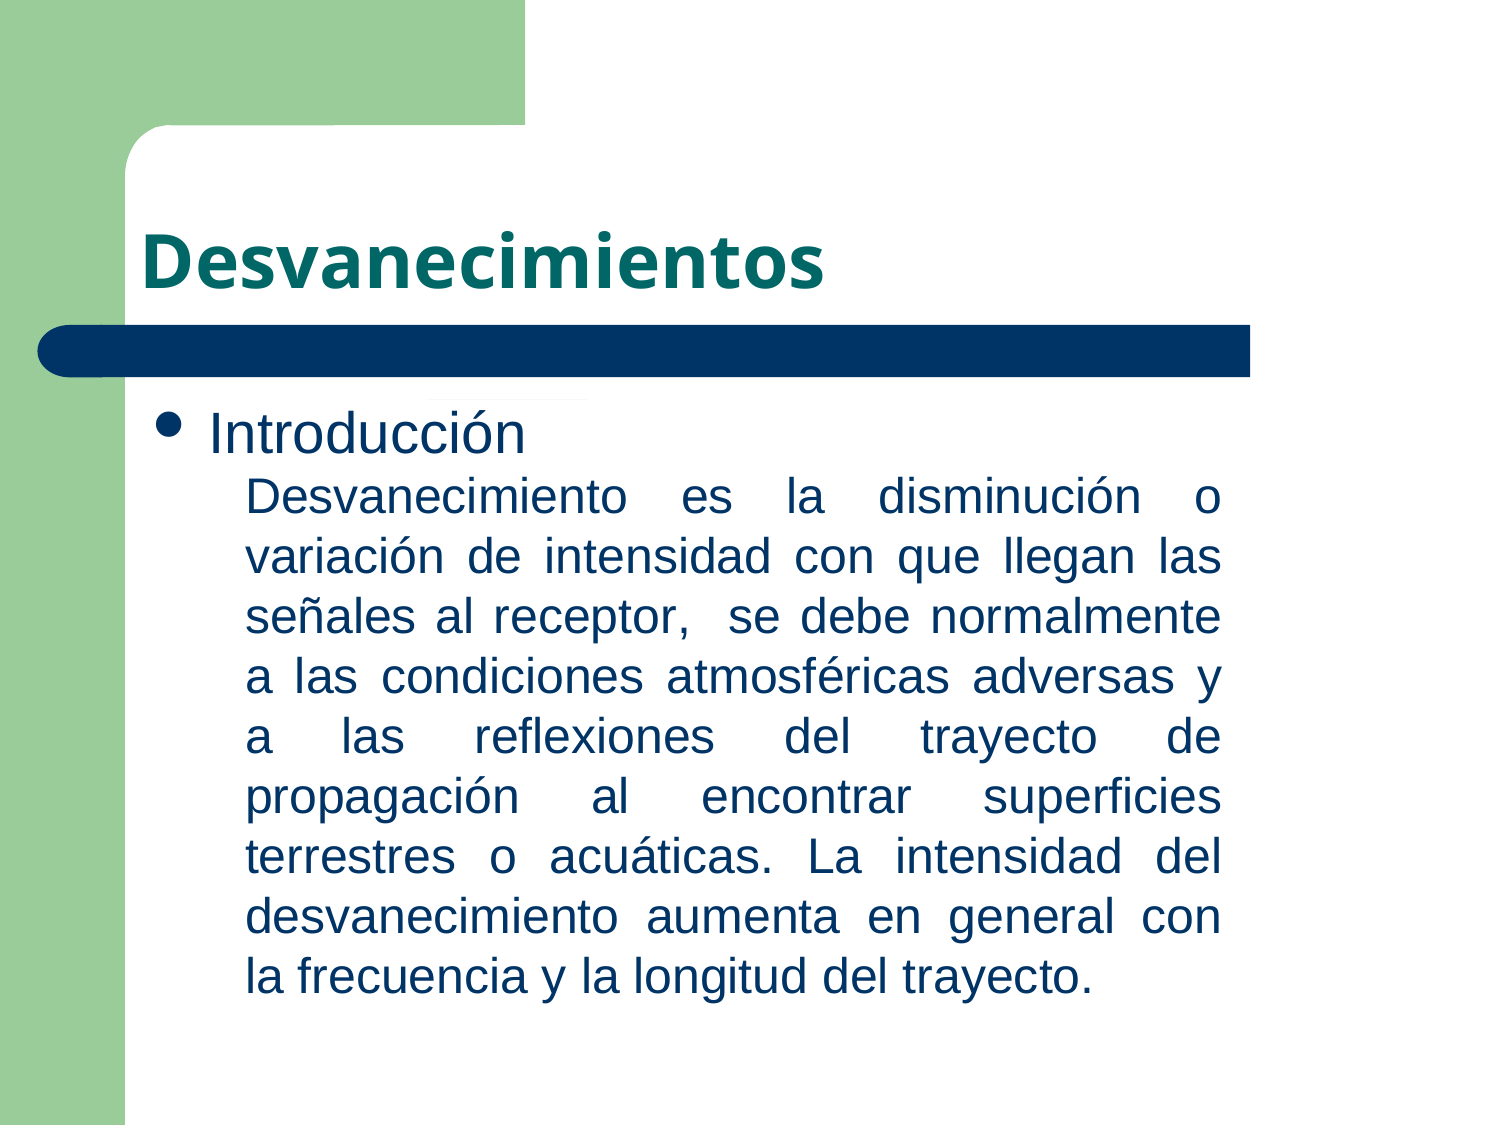

# Desvanecimientos
Introducción
Desvanecimiento es la disminución o variación de intensidad con que llegan las señales al receptor, se debe normalmente a las condiciones atmosféricas adversas y a las reflexiones del trayecto de propagación al encontrar superficies terrestres o acuáticas. La intensidad del desvanecimiento aumenta en general con la frecuencia y la longitud del trayecto.